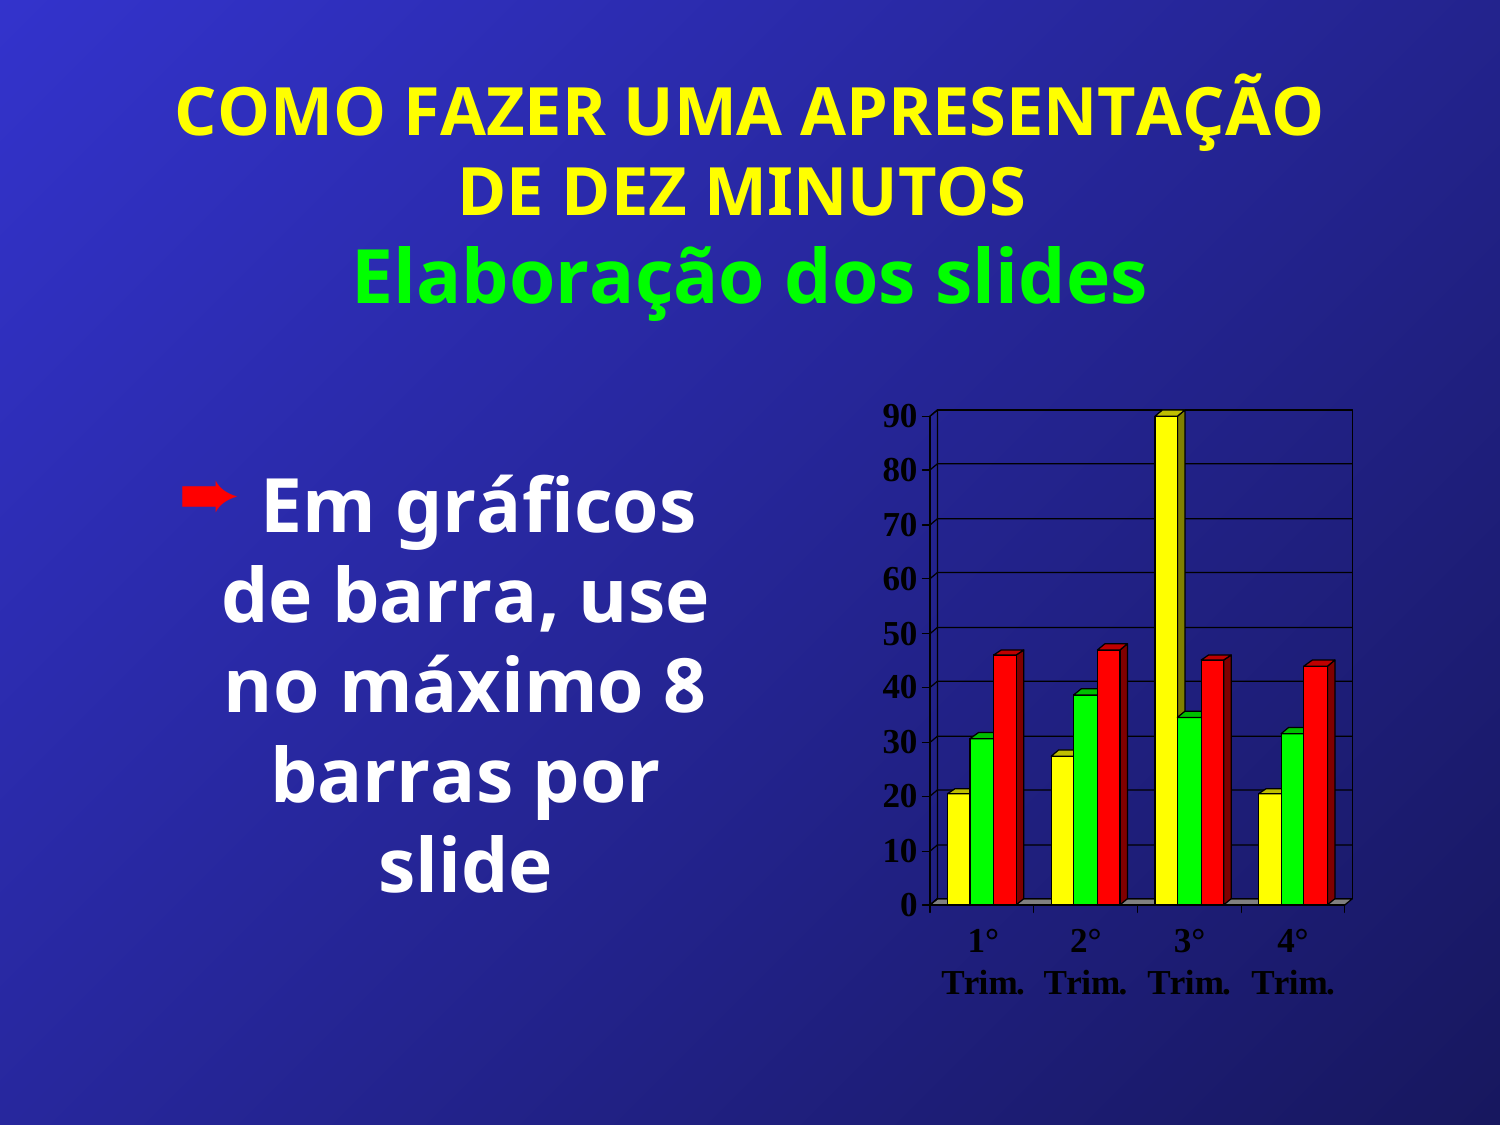

# COMO FAZER UMA APRESENTAÇÃO DE DEZ MINUTOS Elaboração dos slides
 Em gráficos de barra, use no máximo 8 barras por slide